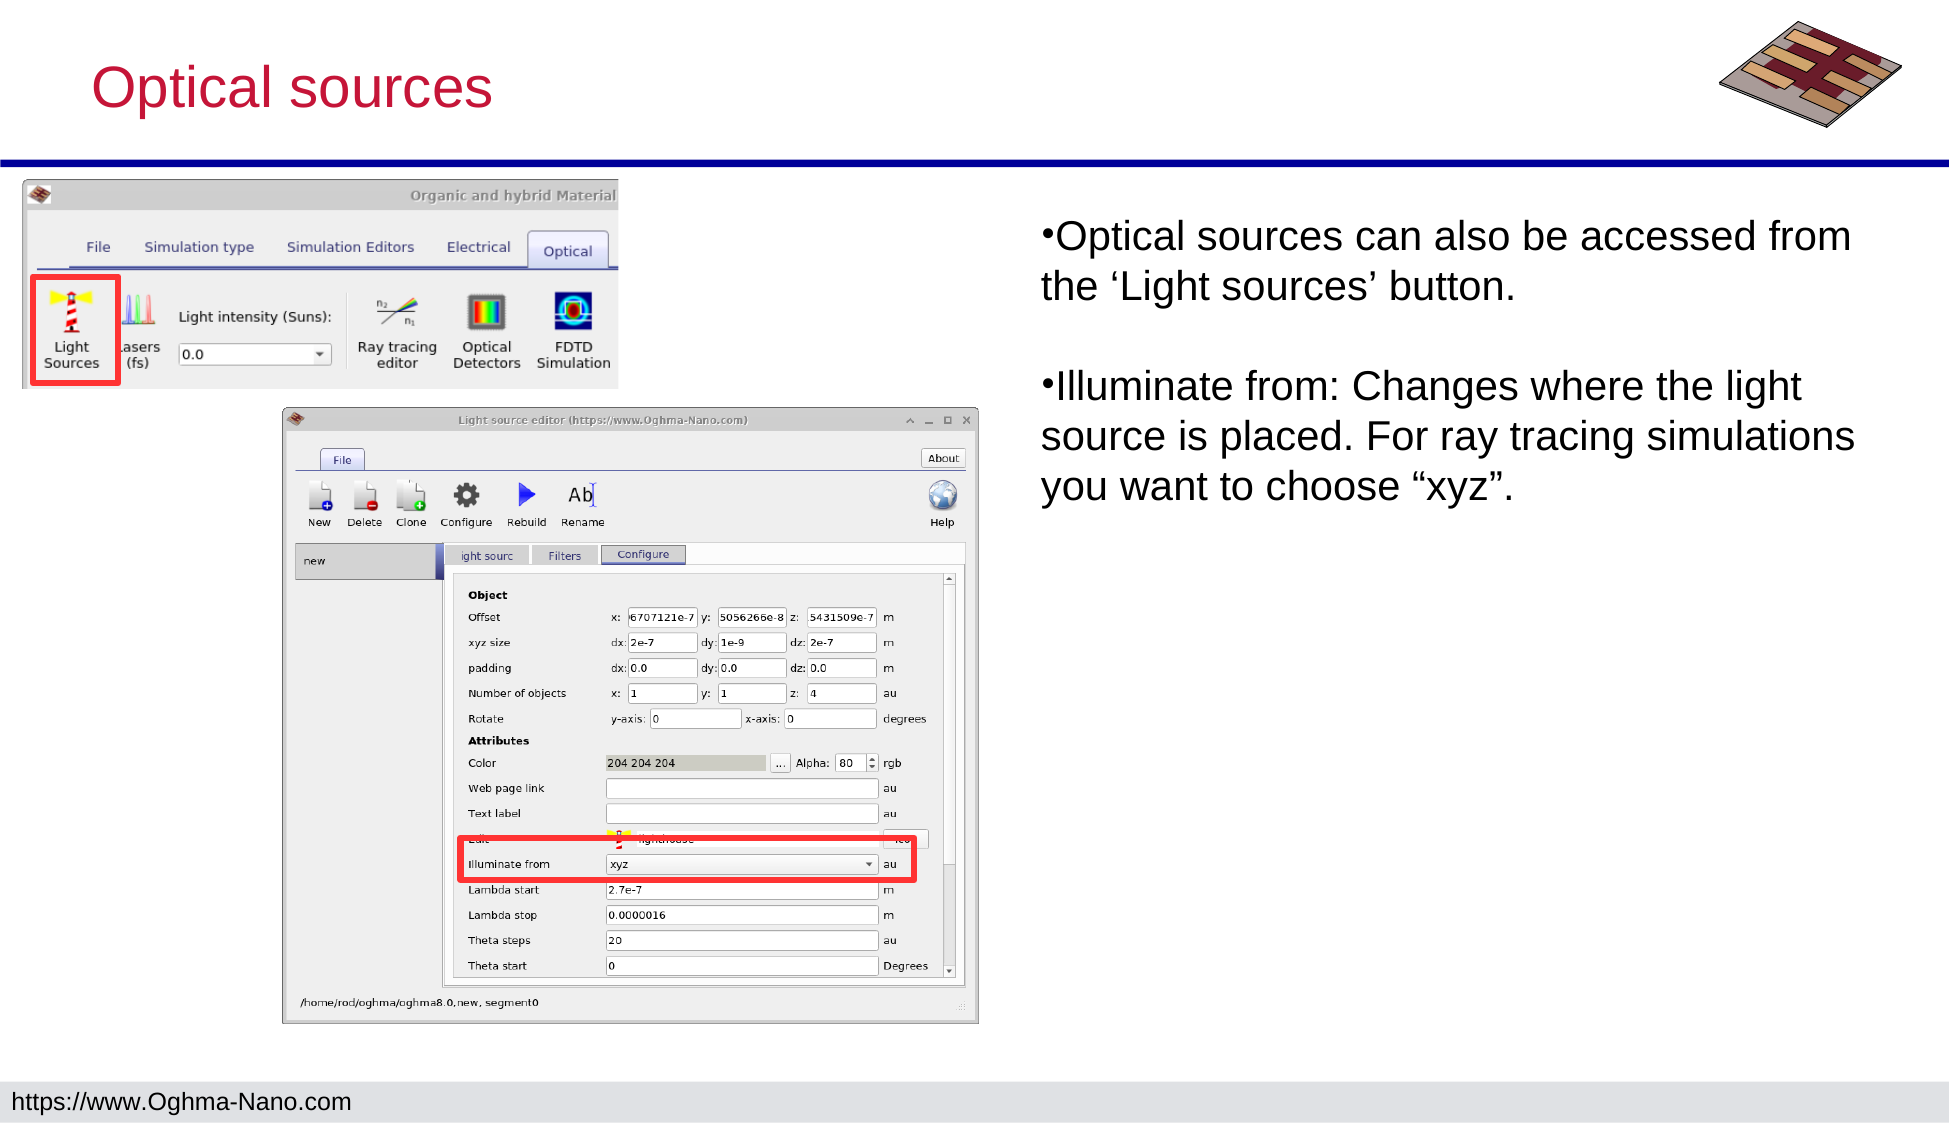

# Optical sources
Optical sources can also be accessed from the ‘Light sources’ button.
Illuminate from: Changes where the light source is placed. For ray tracing simulations you want to choose “xyz”.